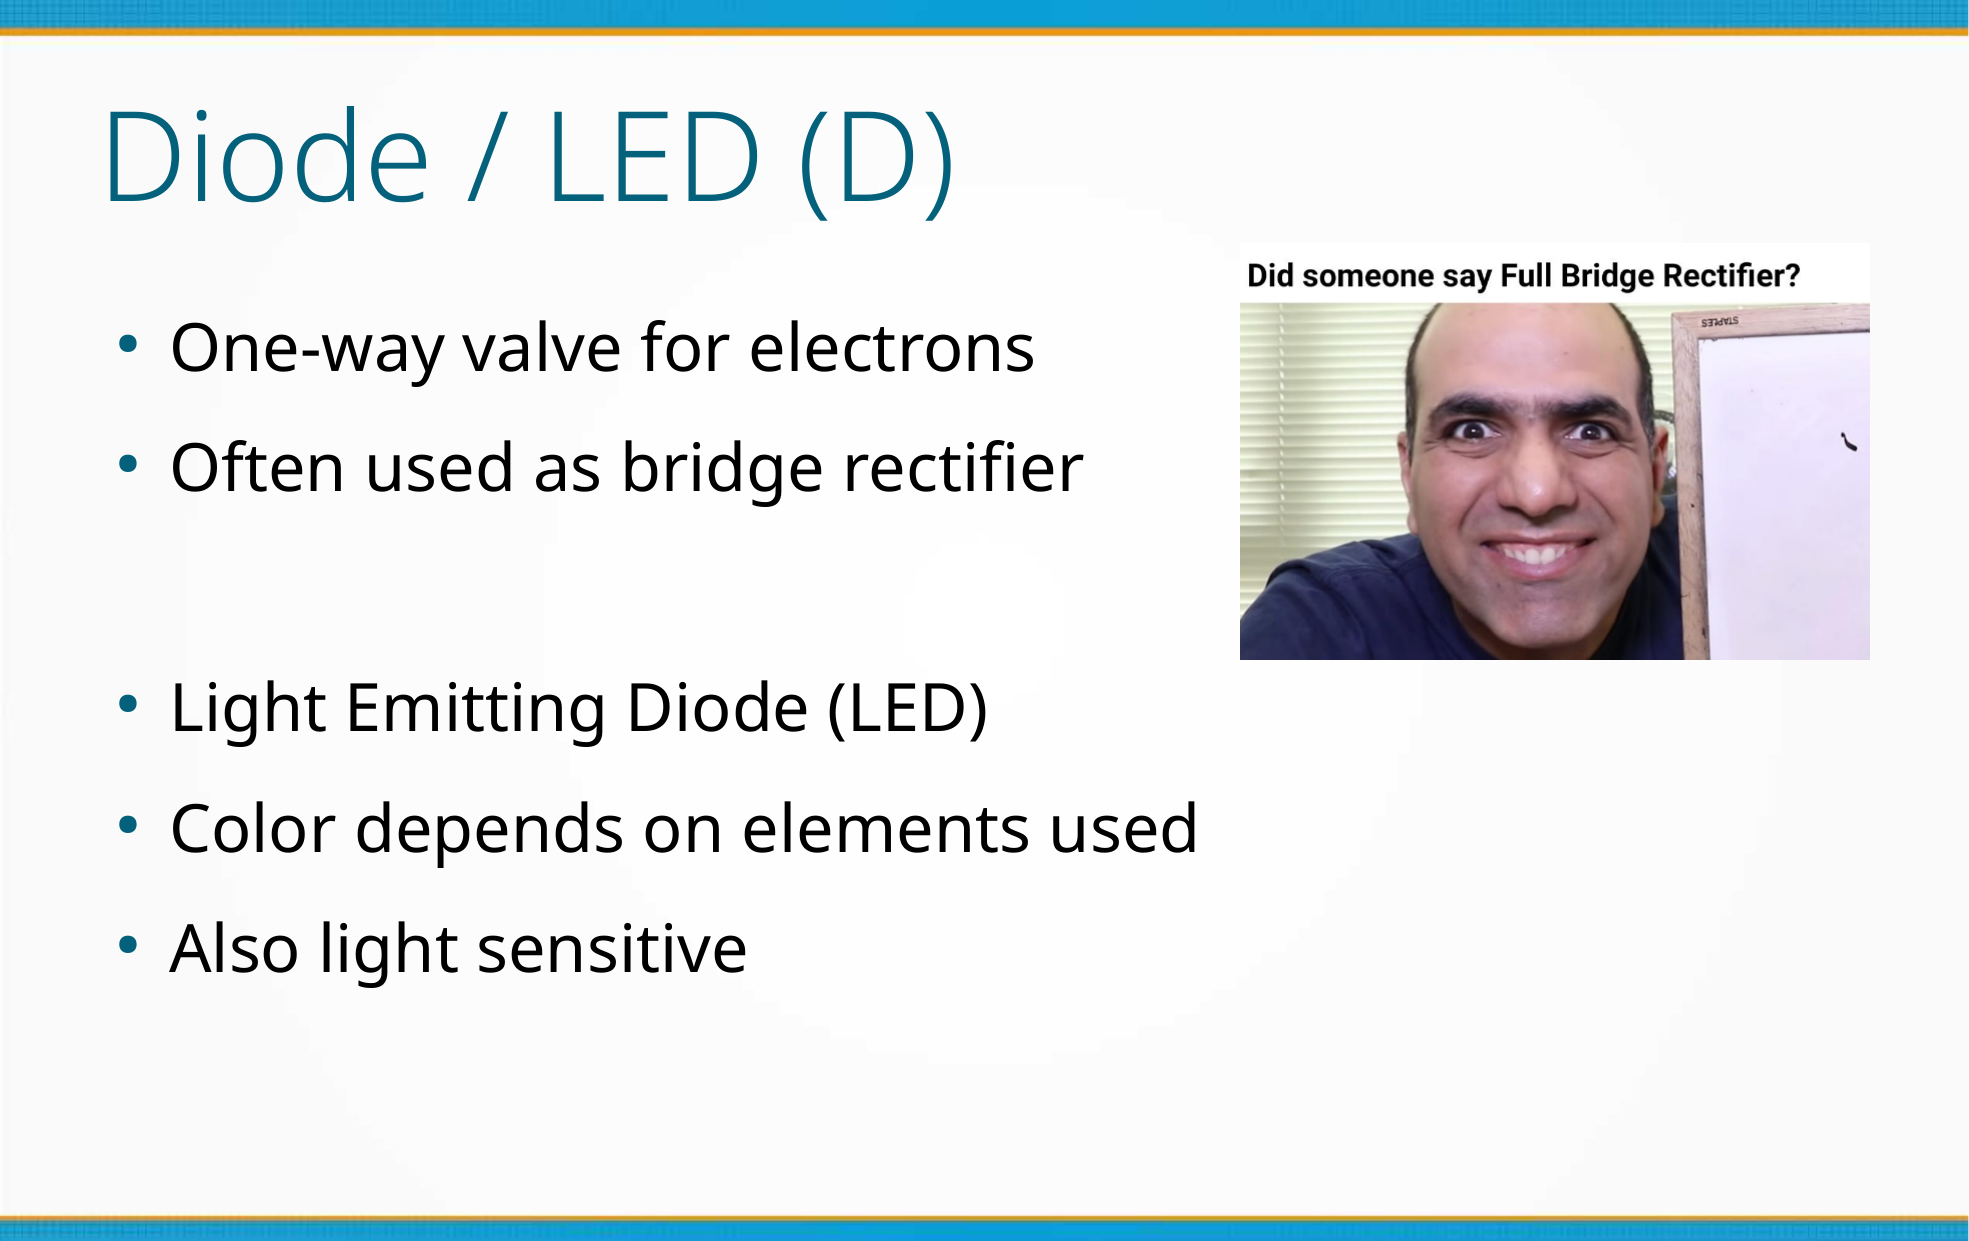

# Diode / LED (D)
One-way valve for electrons
Often used as bridge rectifier
Light Emitting Diode (LED)
Color depends on elements used
Also light sensitive